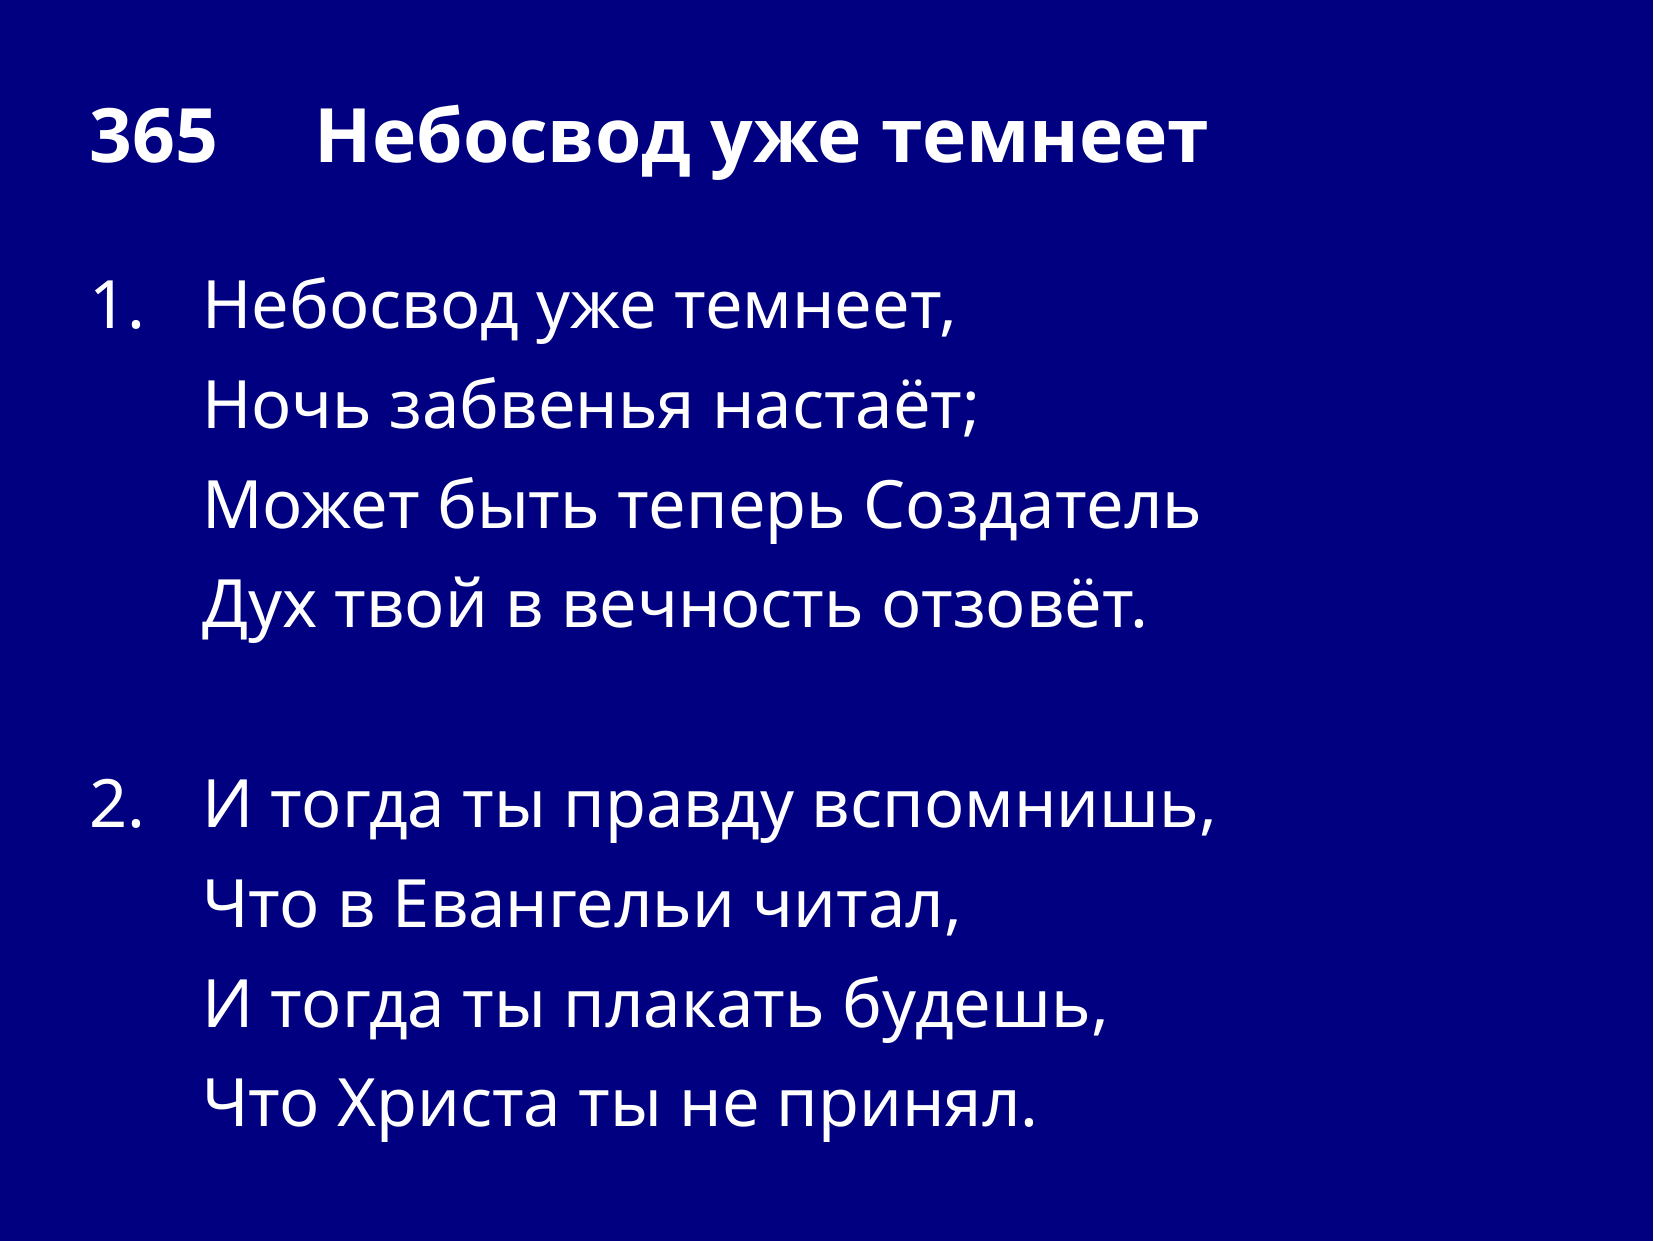

365	Небосвод уже темнеет
1.	Небосвод уже темнеет,
	Ночь забвенья настаёт;
	Может быть теперь Создатель
	Дух твой в вечность отзовёт.
2.	И тогда ты правду вспомнишь,
	Что в Евангельи читал,
	И тогда ты плакать будешь,
	Что Христа ты не принял.